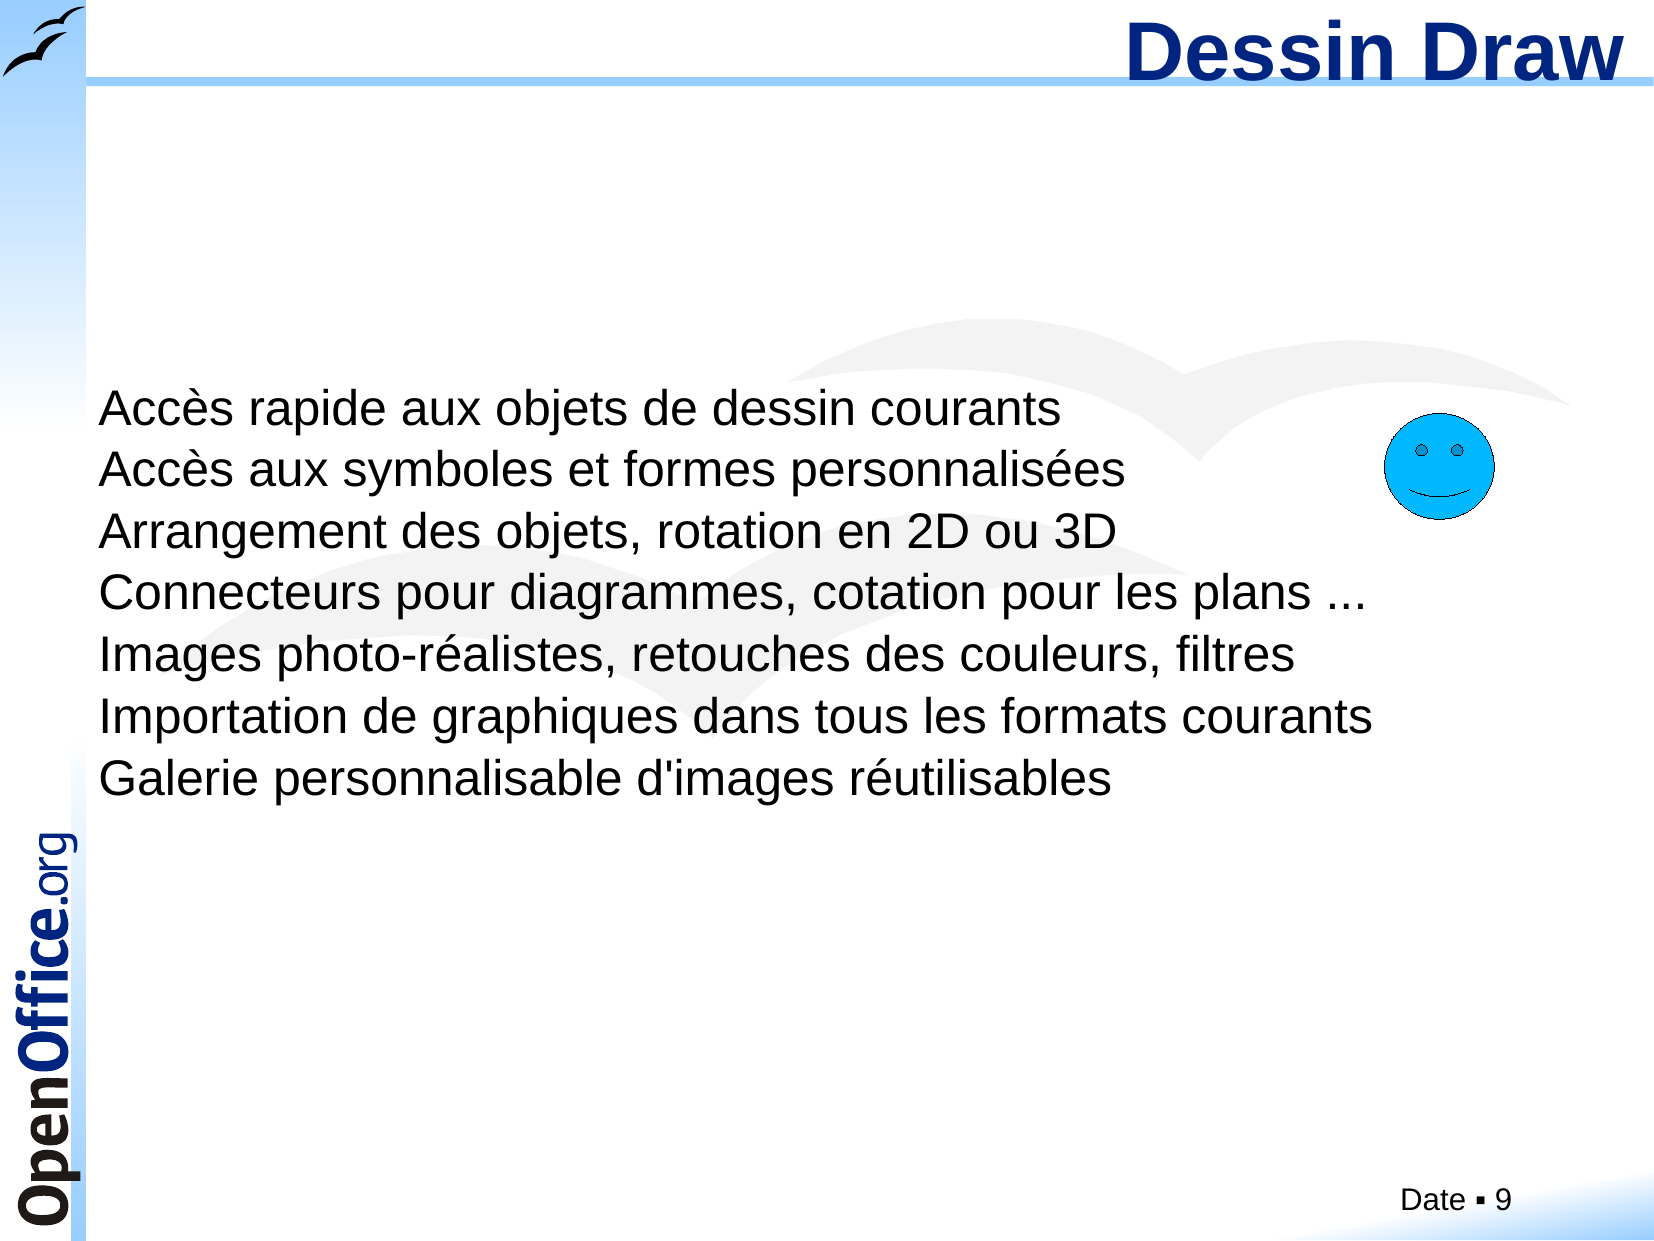

# Dessin Draw
Accès rapide aux objets de dessin courants
Accès aux symboles et formes personnalisées
Arrangement des objets, rotation en 2D ou 3D
Connecteurs pour diagrammes, cotation pour les plans ...
Images photo-réalistes, retouches des couleurs, filtres
Importation de graphiques dans tous les formats courants
Galerie personnalisable d'images réutilisables